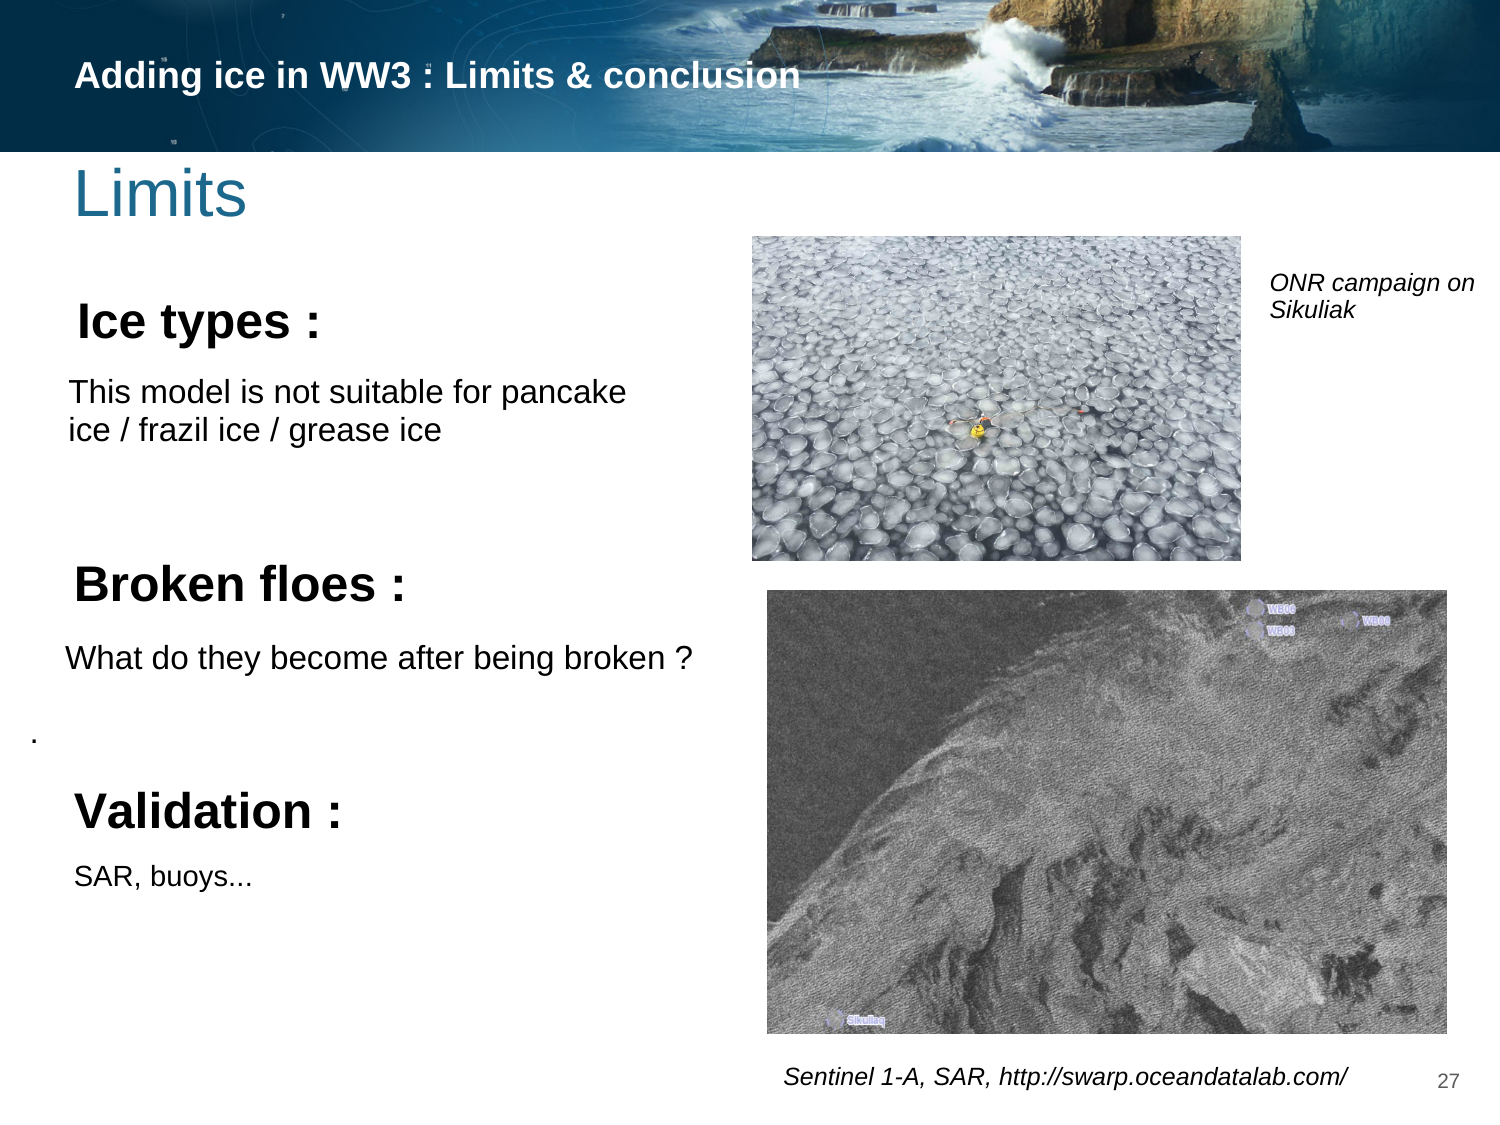

Adding ice in WW3 : Limits & conclusion
# Limits
ONR campaign on Sikuliak
Ice types :
This model is not suitable for pancake ice / frazil ice / grease ice
Broken floes :
What do they become after being broken ?
.
Validation :
SAR, buoys...
Sentinel 1-A, SAR, http://swarp.oceandatalab.com/